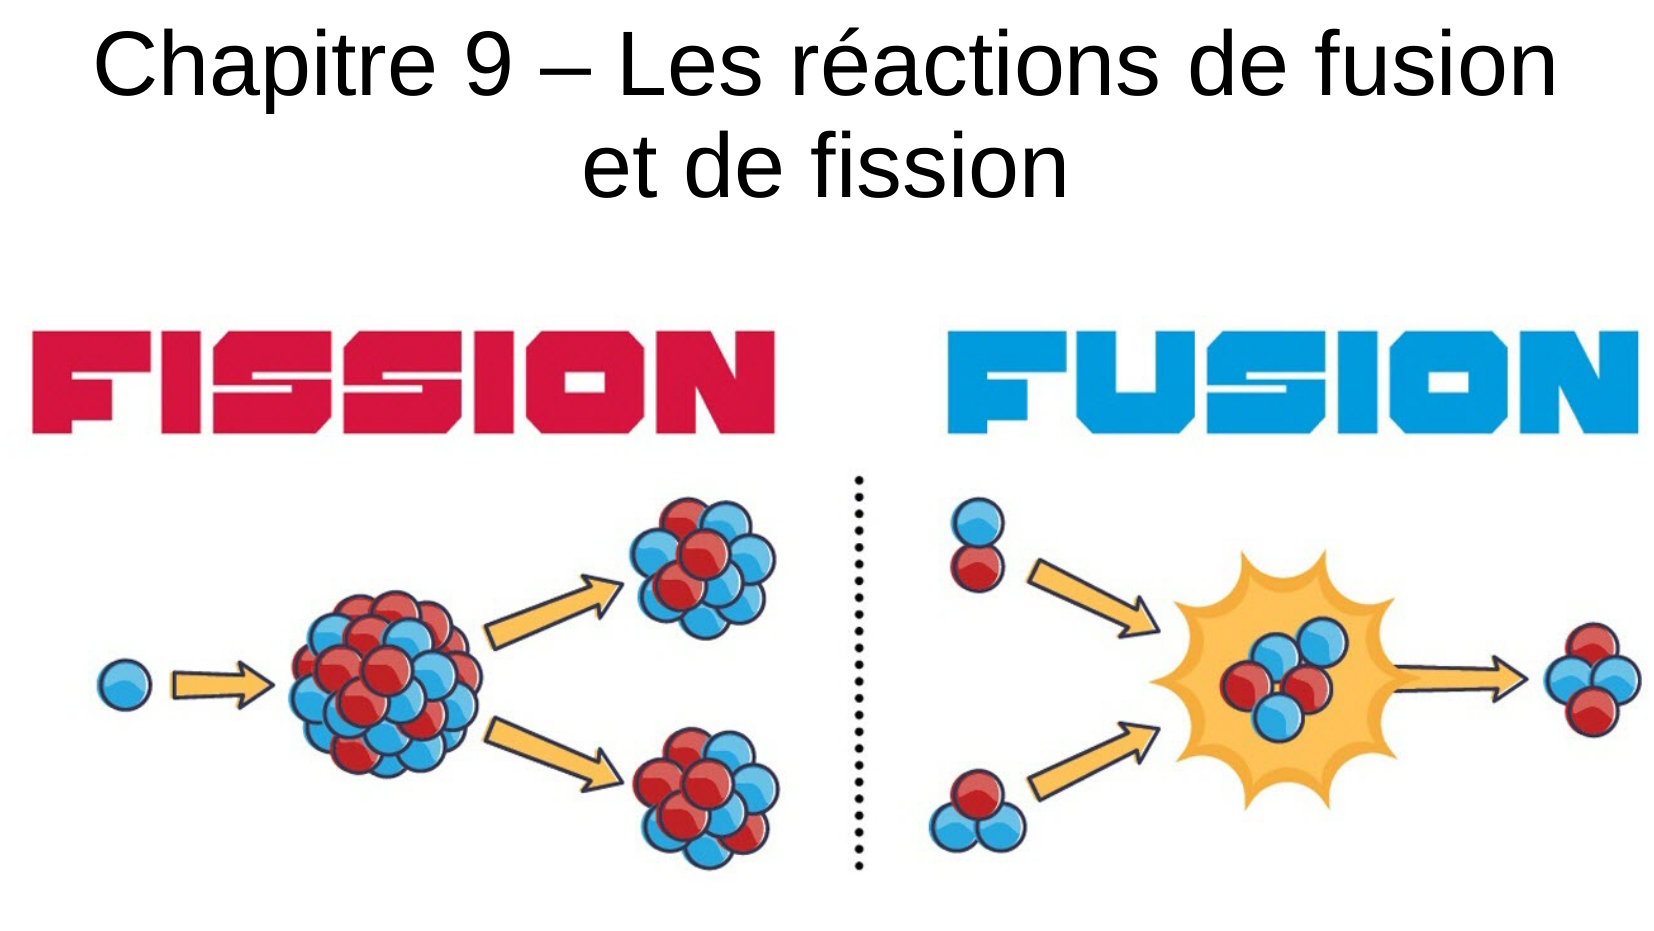

# Chapitre 9 – Les réactions de fusion et de fission